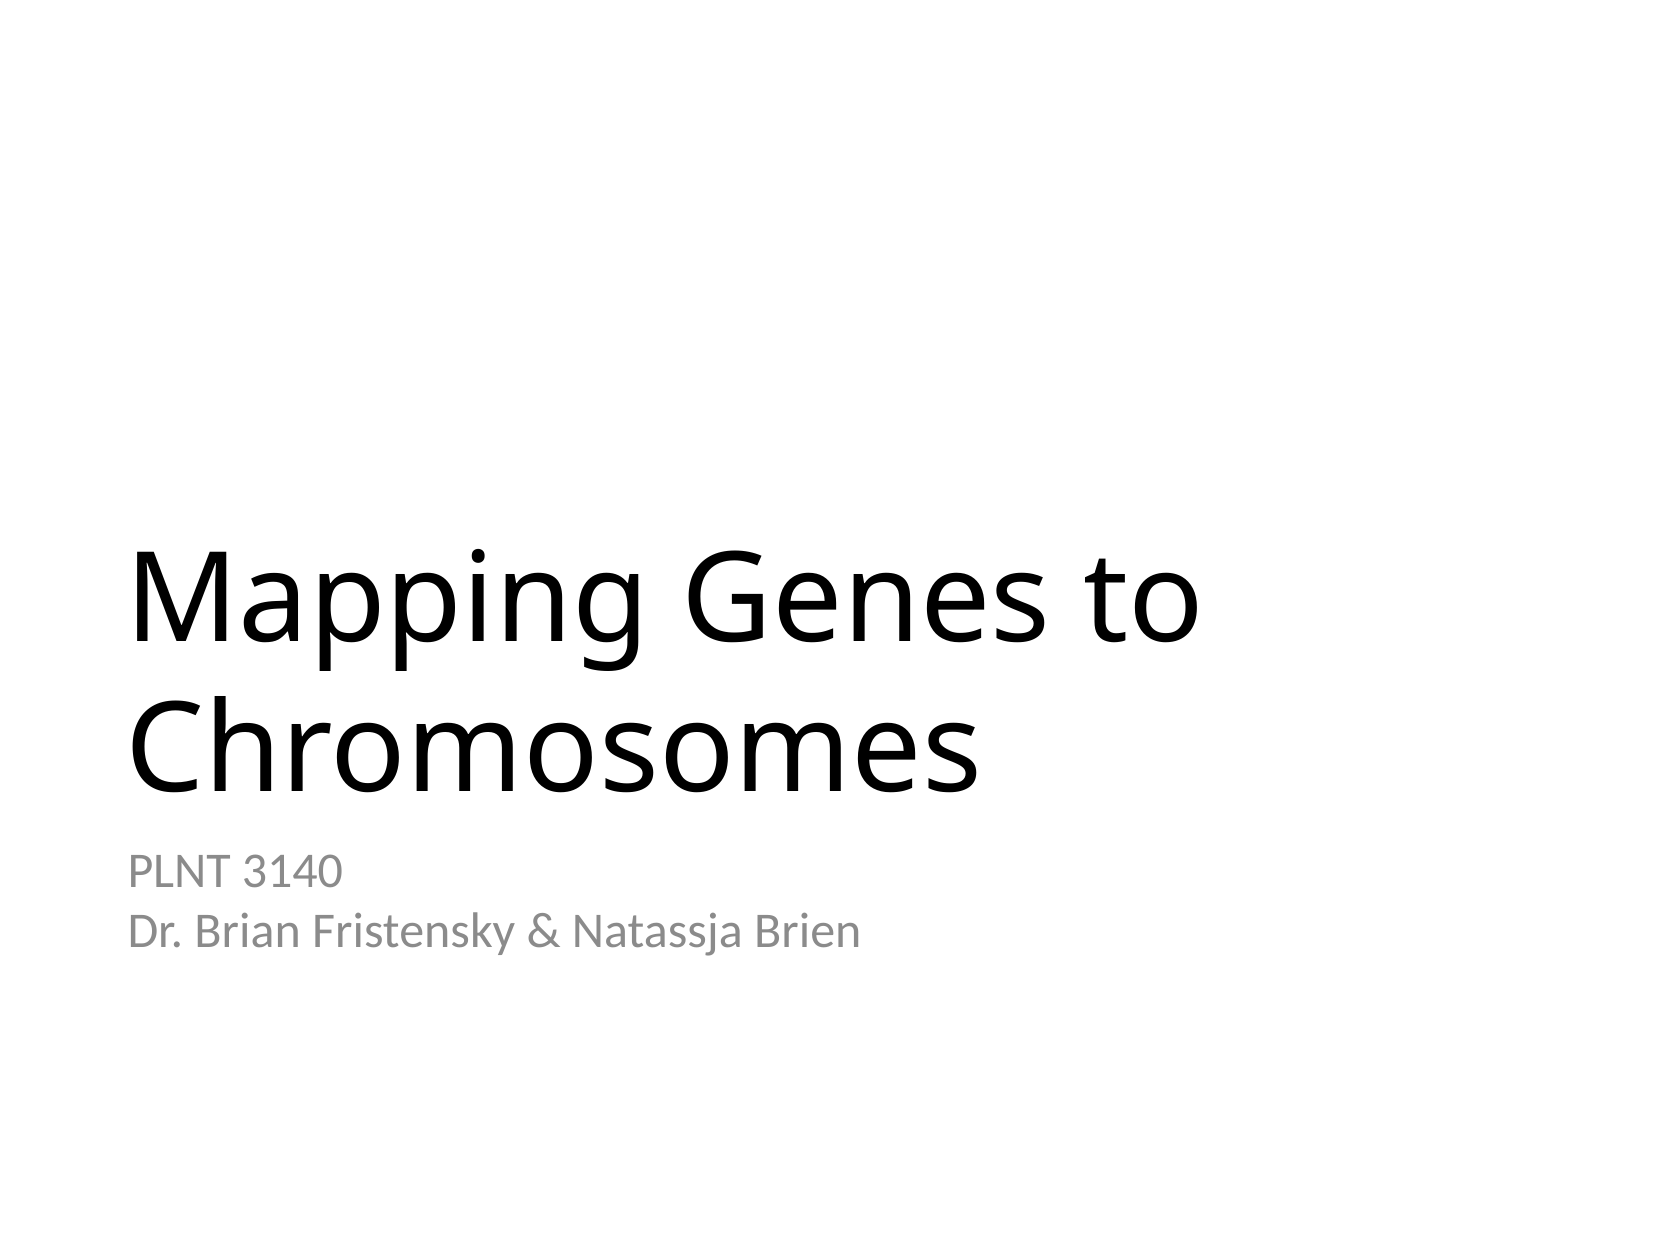

Mapping Genes to Chromosomes
PLNT 3140
Dr. Brian Fristensky & Natassja Brien